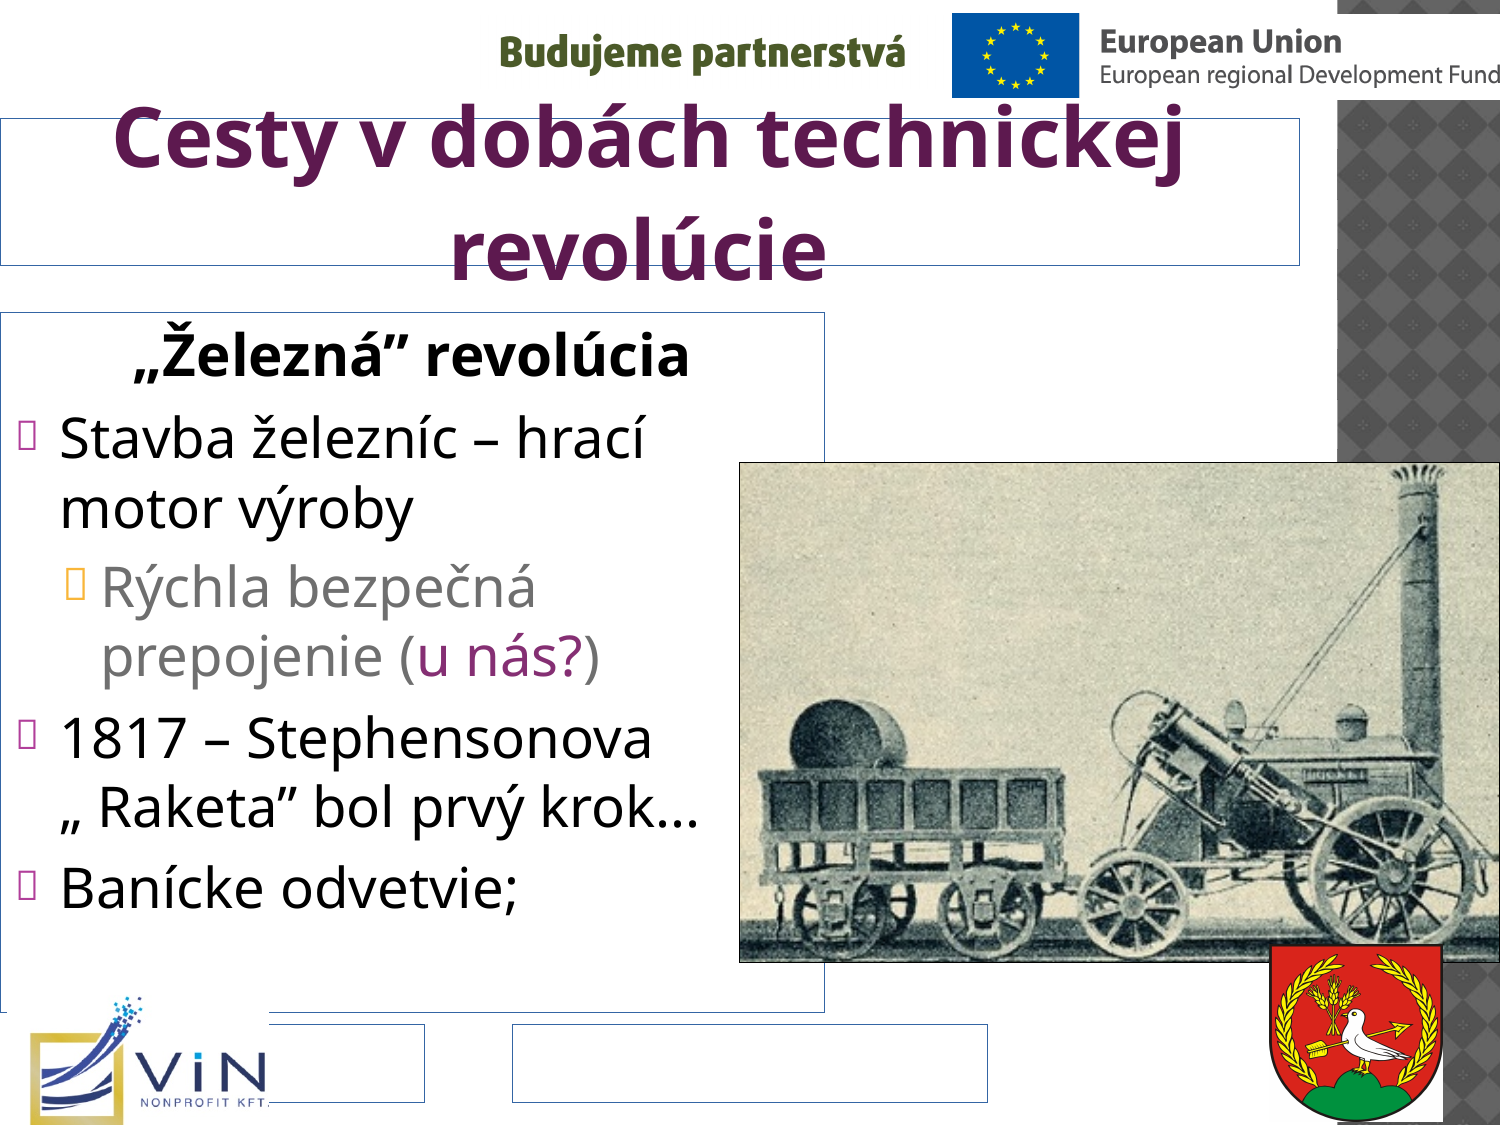

# Cesty v dobách technickej revolúcie
„Železná” revolúcia
Stavba železníc – hrací motor výroby
Rýchla bezpečná prepojenie (u nás?)
1817 – Stephensonova „ Raketa” bol prvý krok...
Banícke odvetvie;